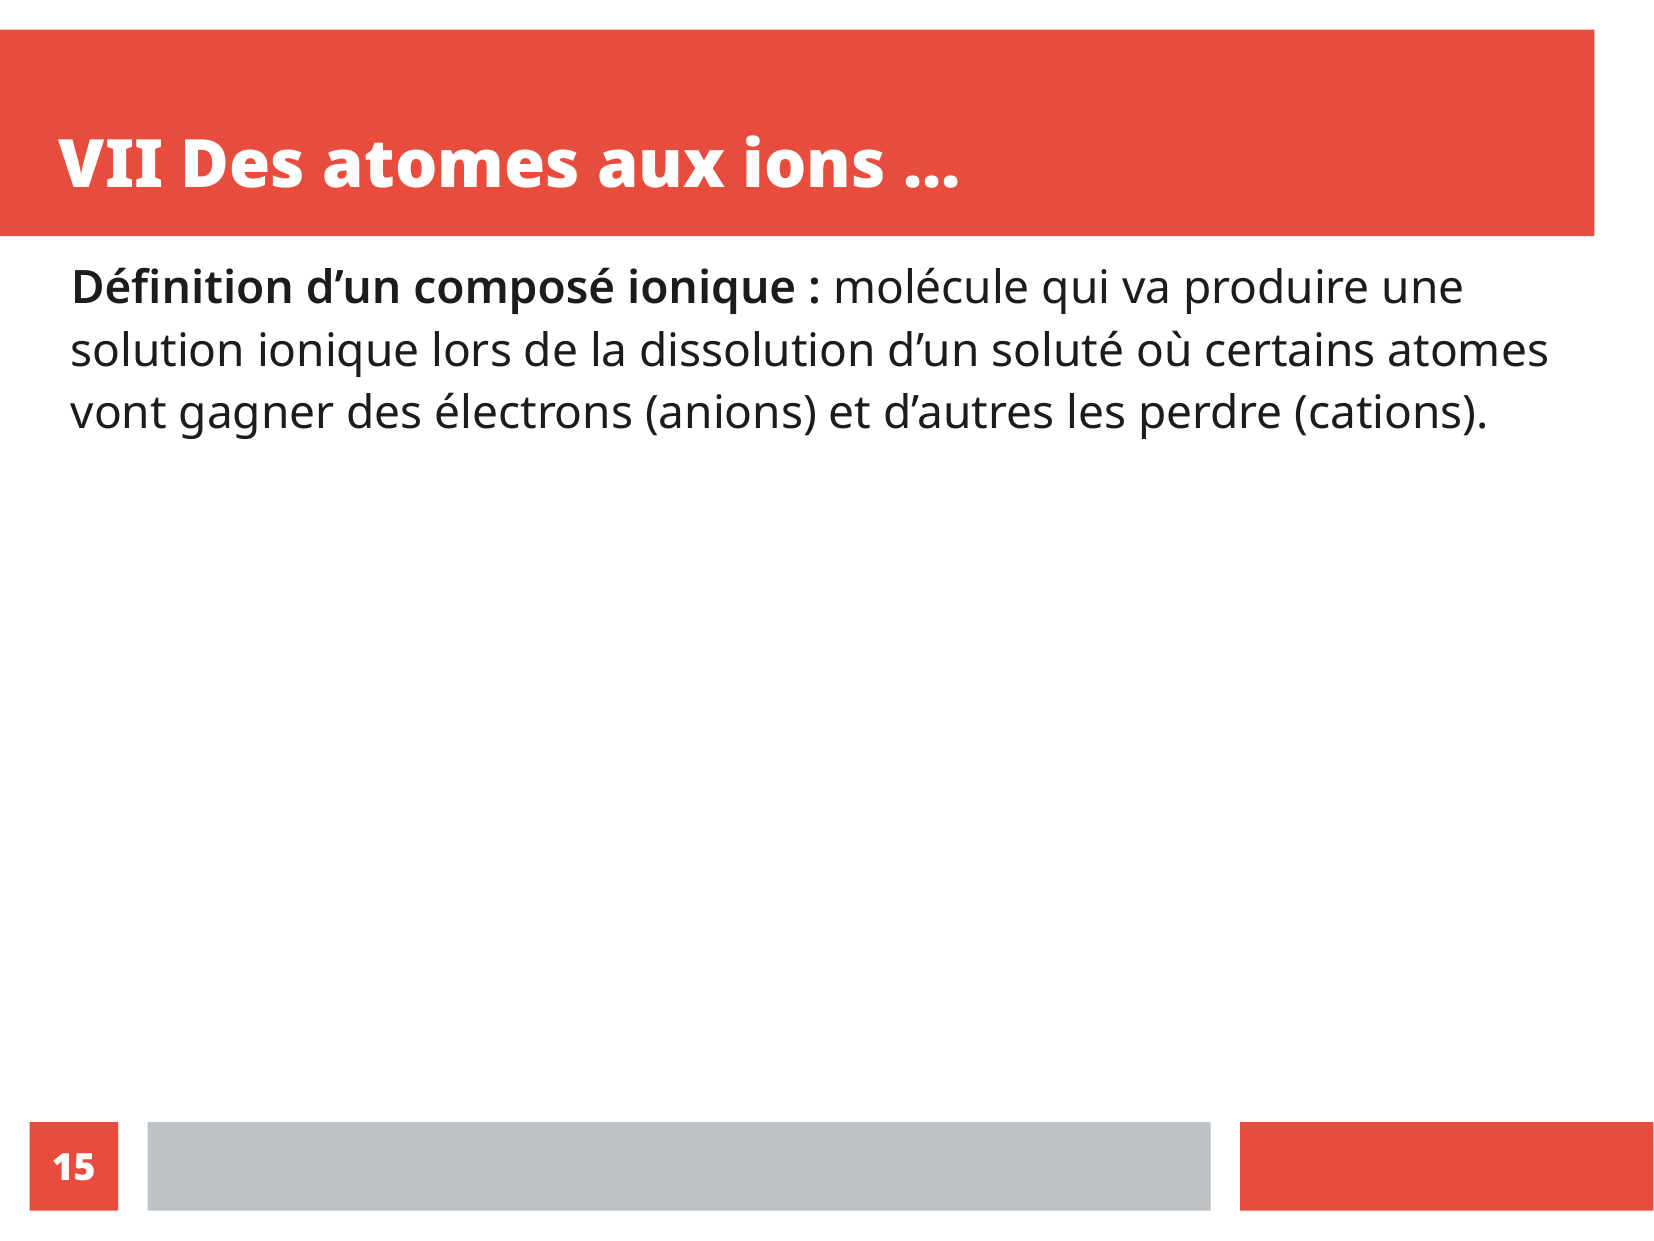

# VII Des atomes aux ions ...
Définition d’un composé ionique : molécule qui va produire une solution ionique lors de la dissolution d’un soluté où certains atomes vont gagner des électrons (anions) et d’autres les perdre (cations).
15